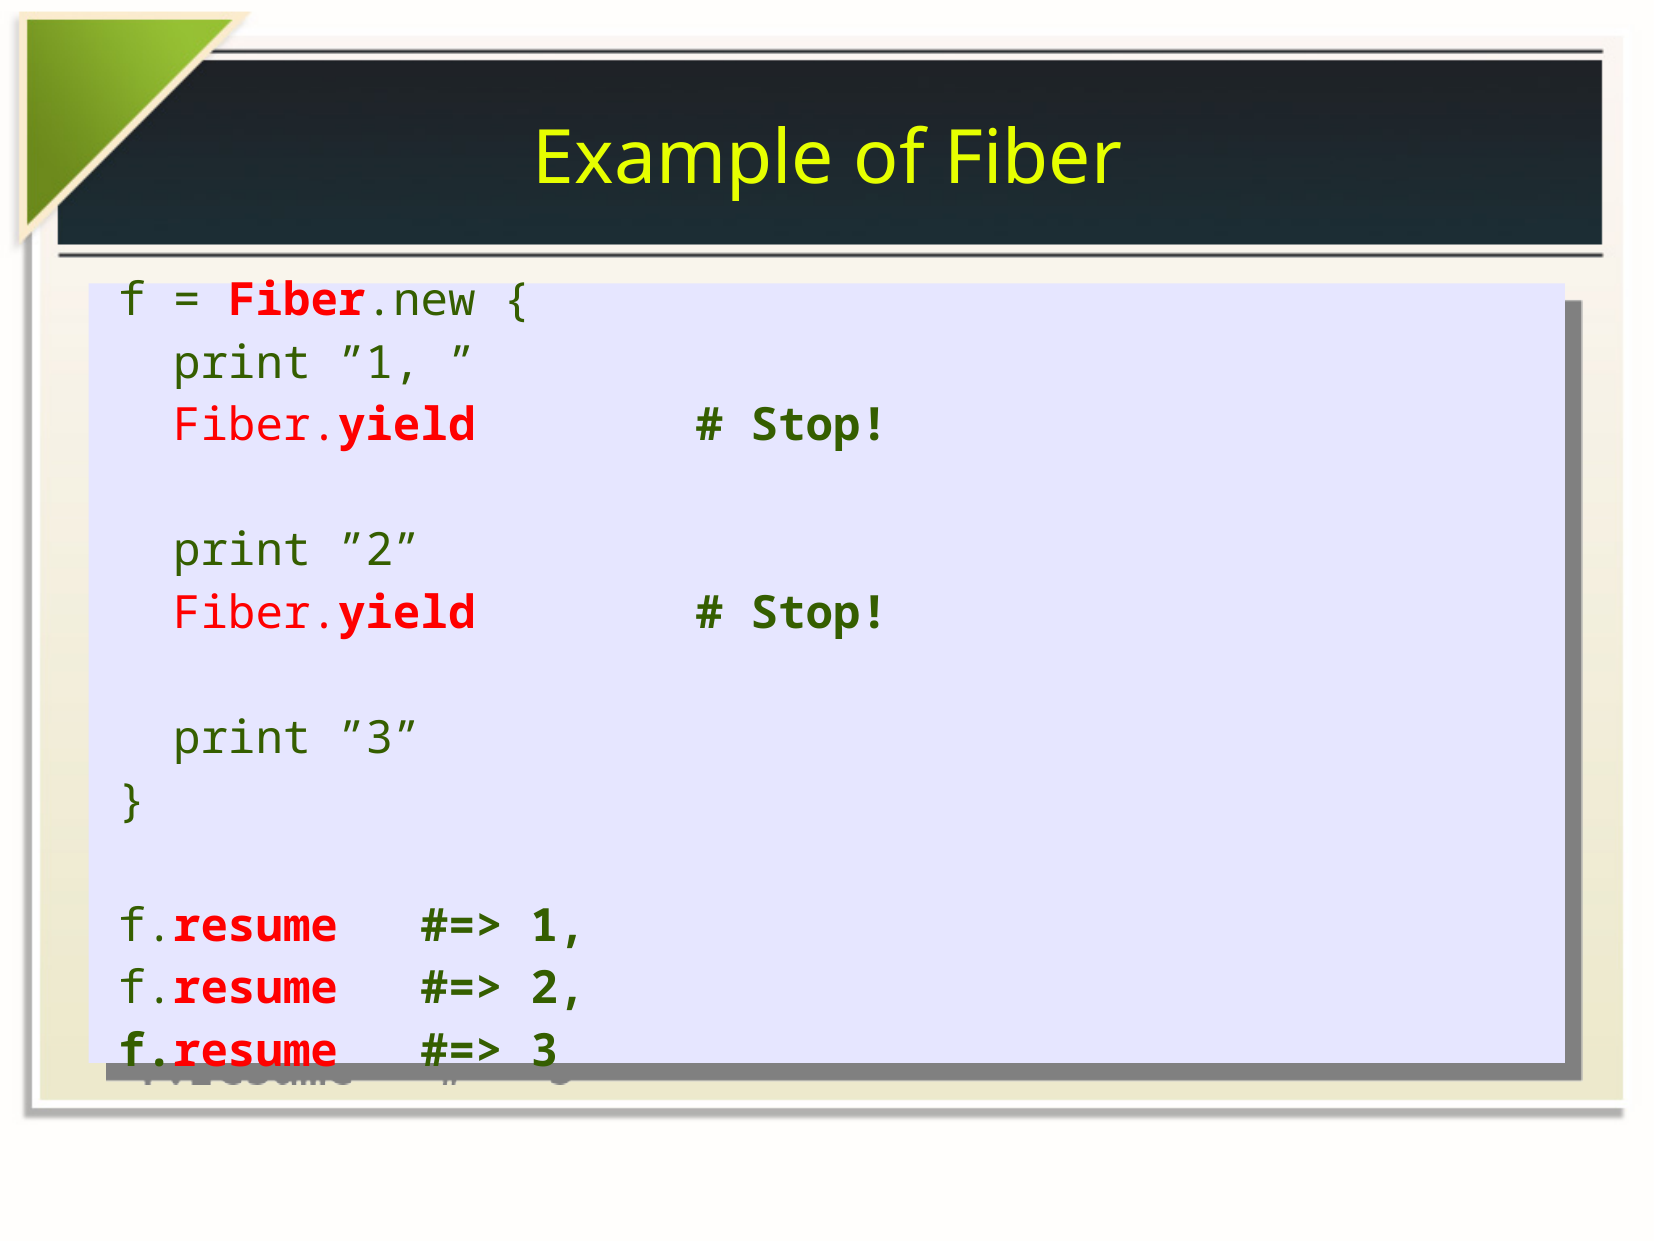

# Example of Fiber
f = Fiber.new {
 print ”1, ”
 Fiber.yield # Stop!
 print ”2”
 Fiber.yield # Stop!
 print ”3”
}
f.resume #=> 1,
f.resume #=> 2,
f.resume #=> 3